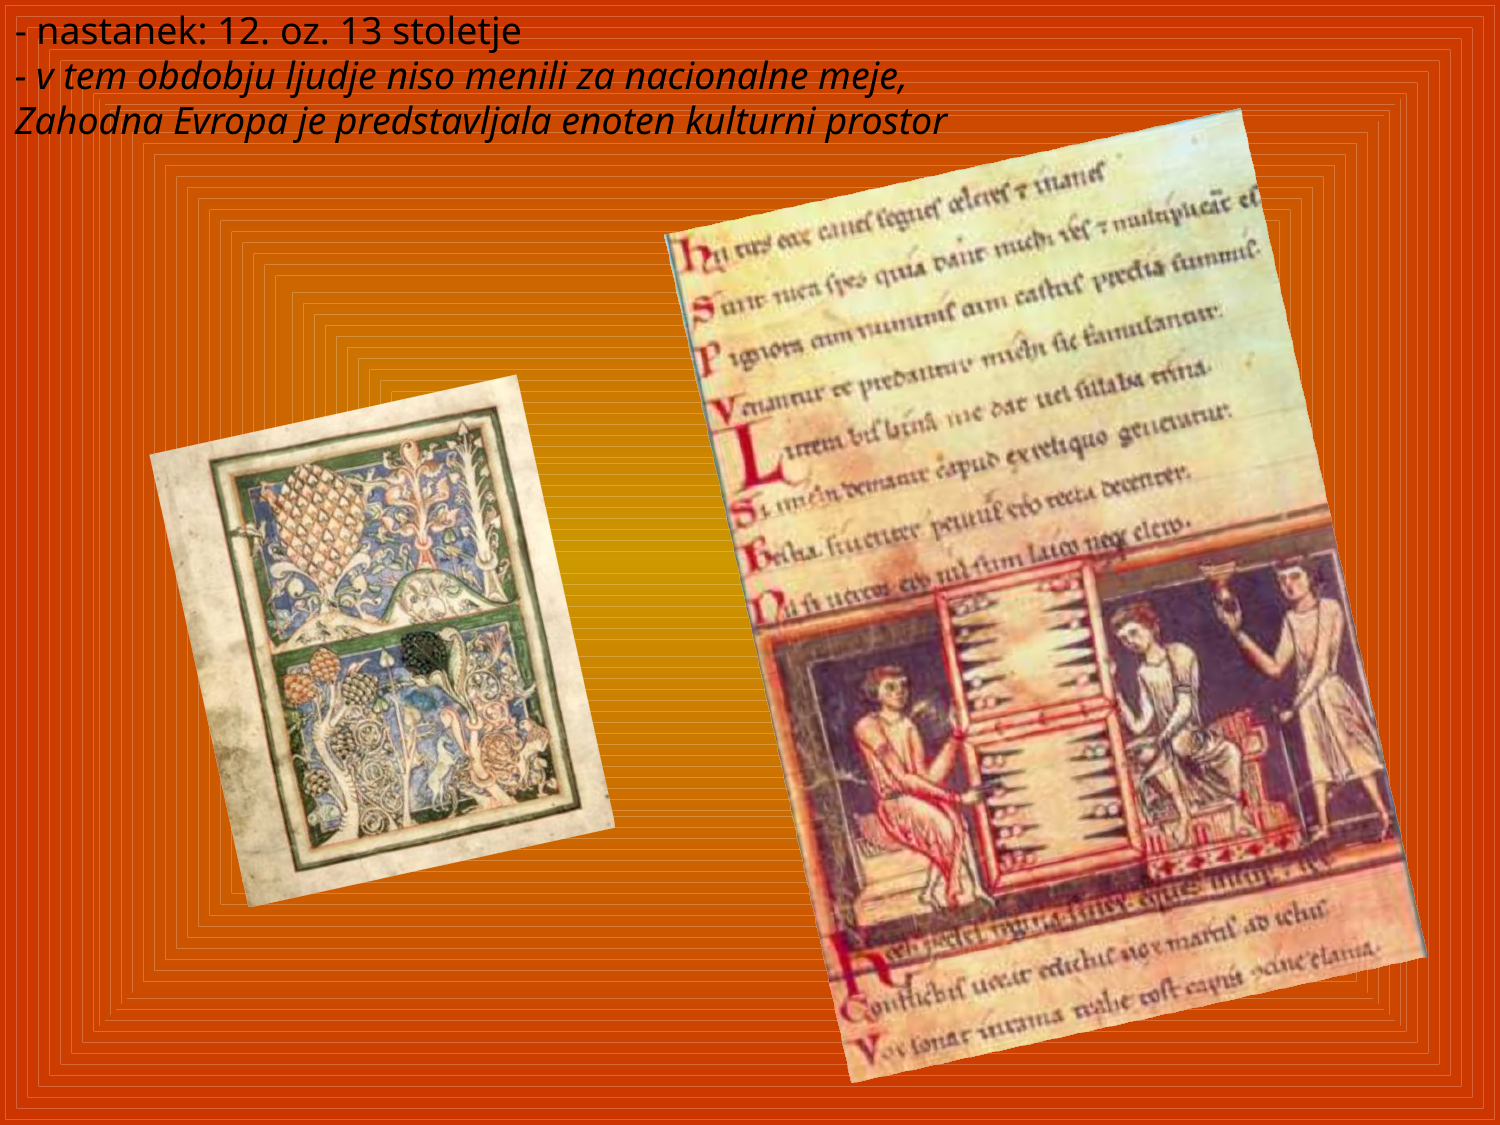

- nastanek: 12. oz. 13 stoletje
- v tem obdobju ljudje niso menili za nacionalne meje, Zahodna Evropa je predstavljala enoten kulturni prostor